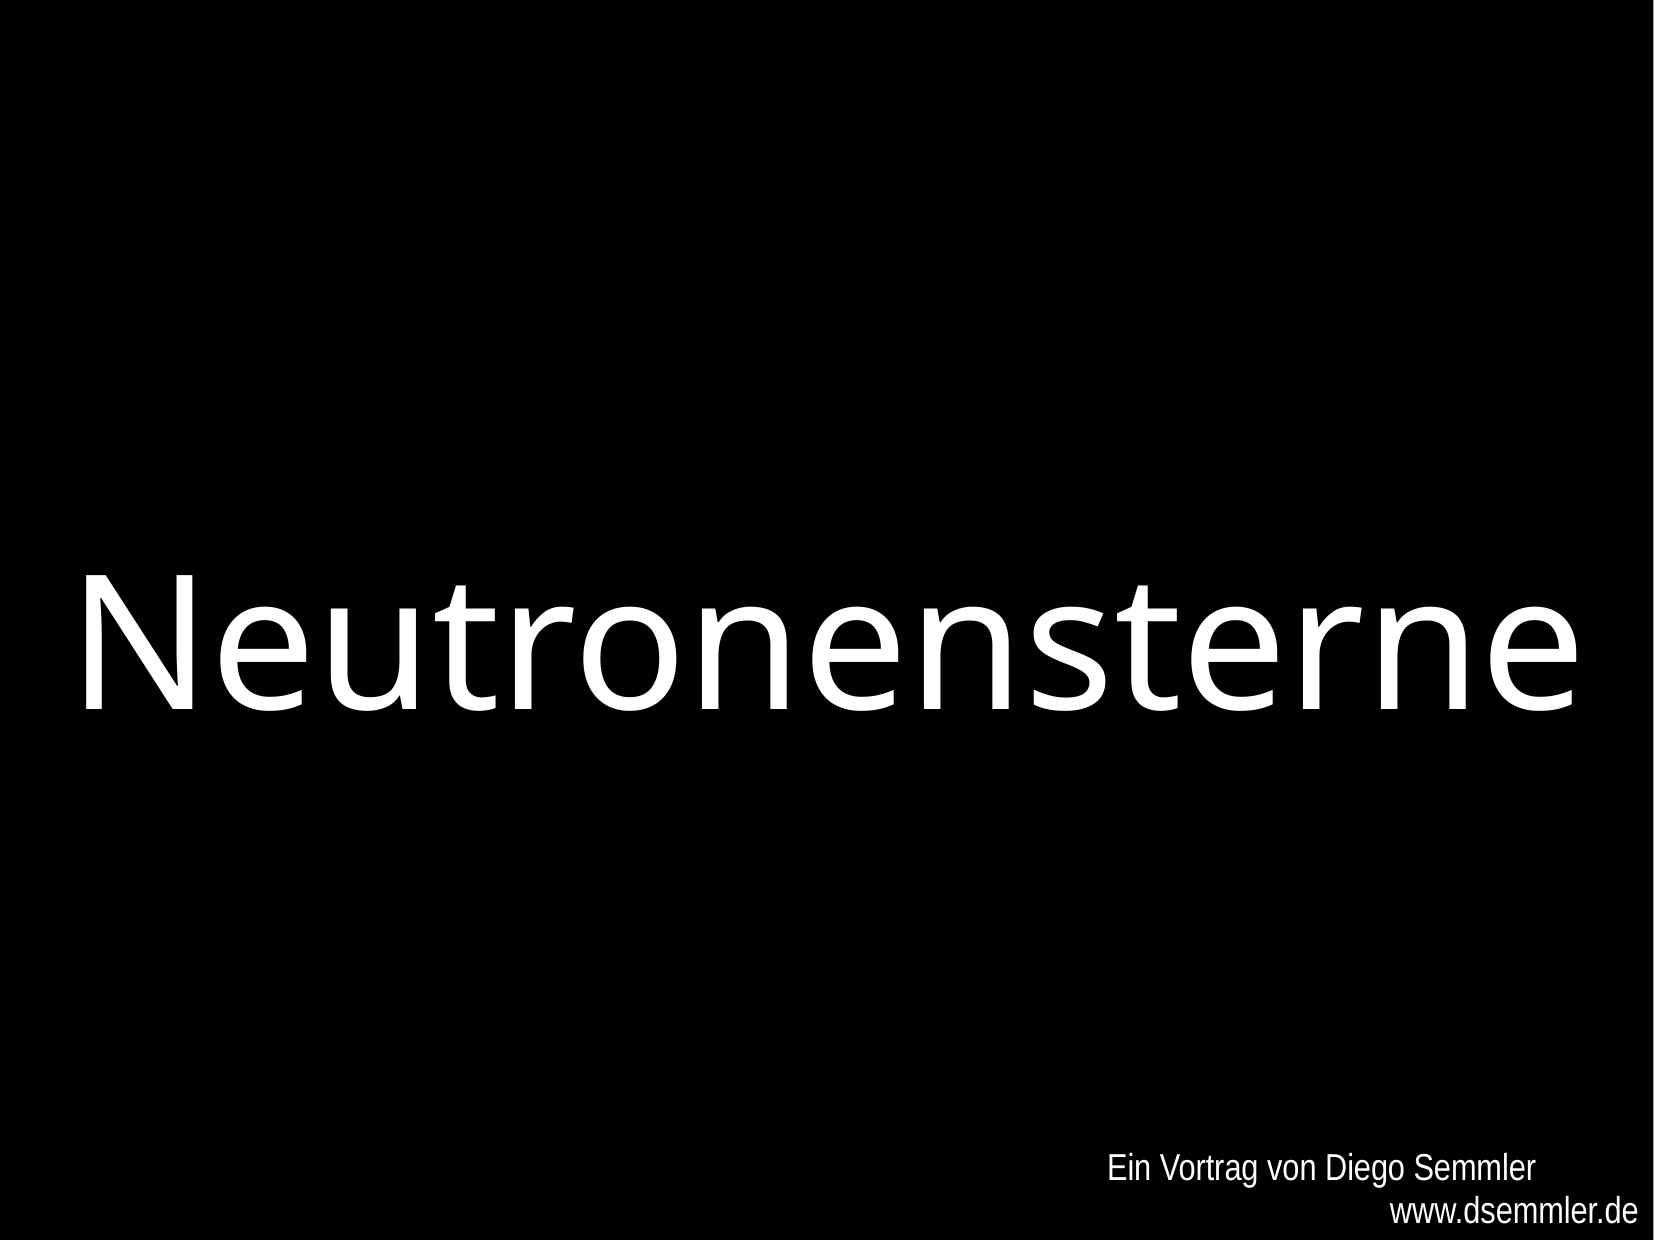

Neutronensterne
Ein Vortrag von Diego Semmler
www.dsemmler.de